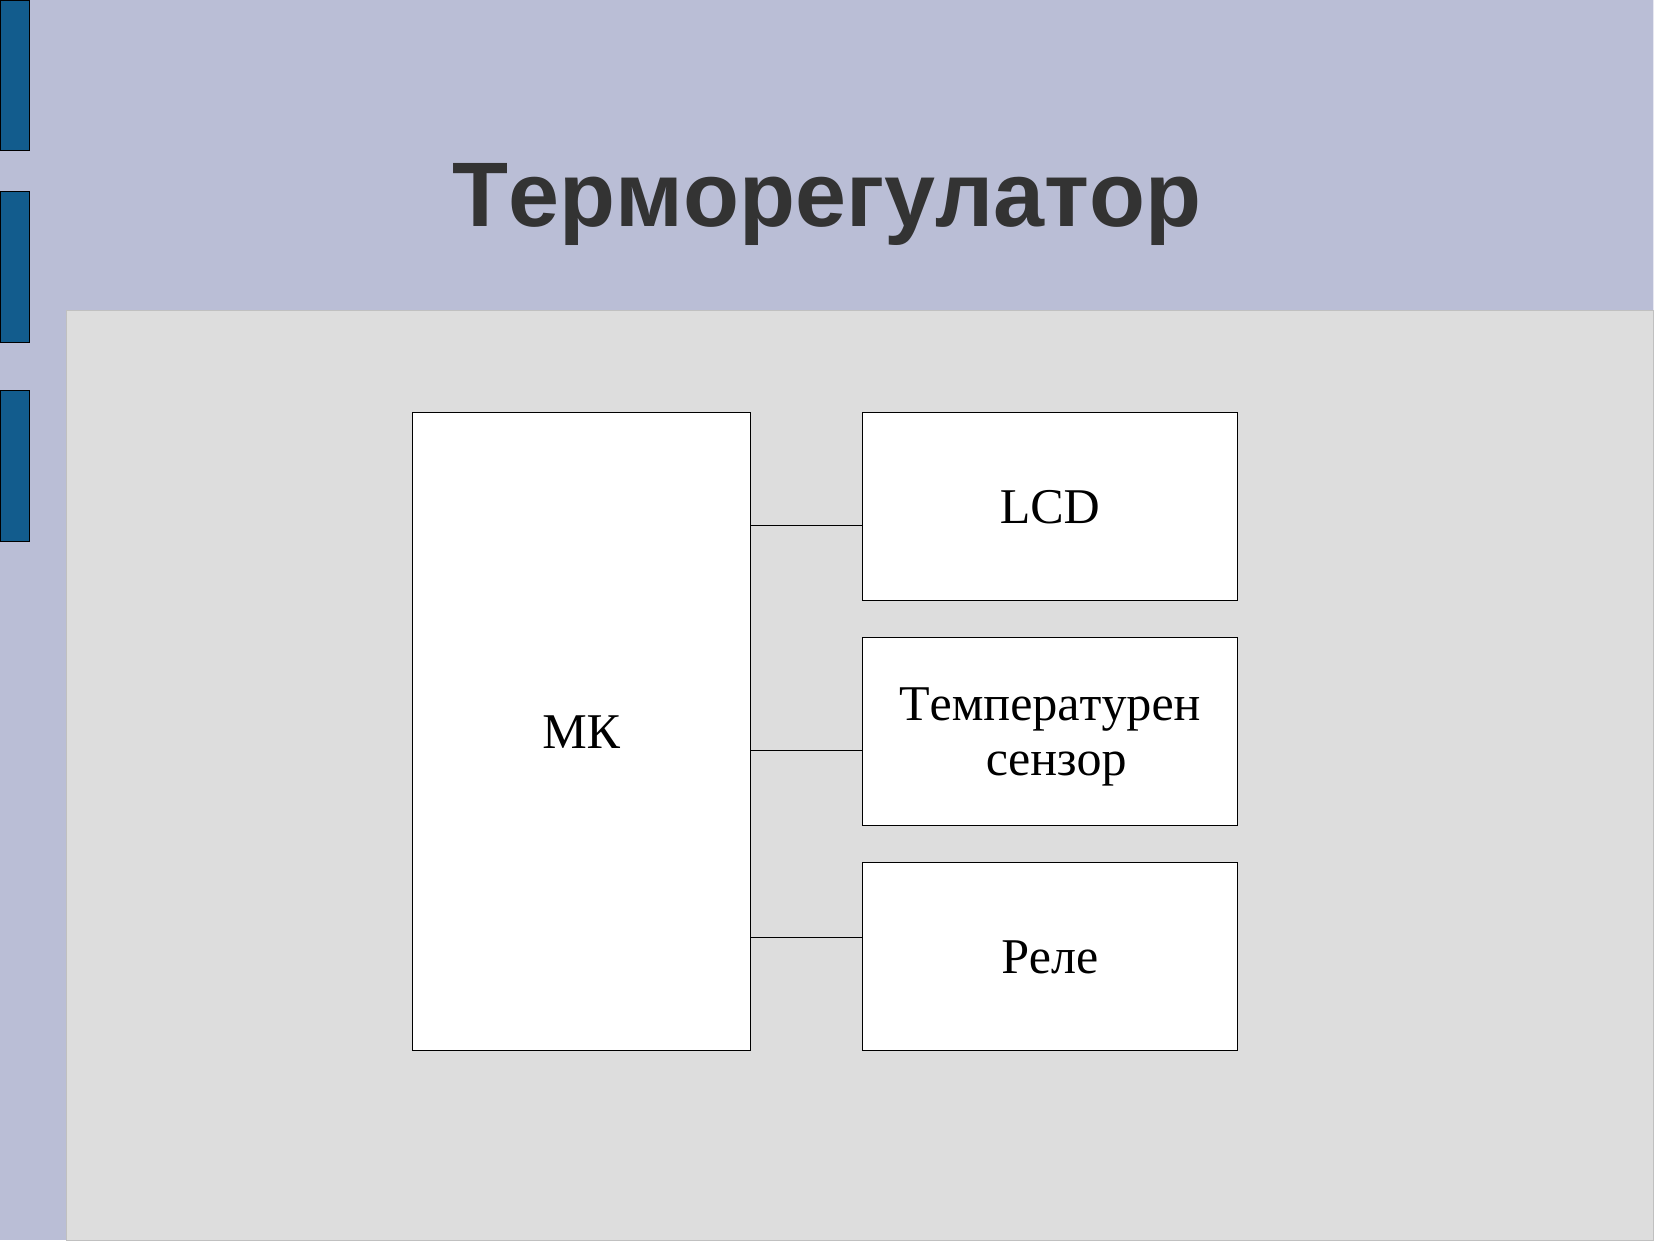

# Терморегулатор
МК
LCD
Температурен
 сензор
Реле